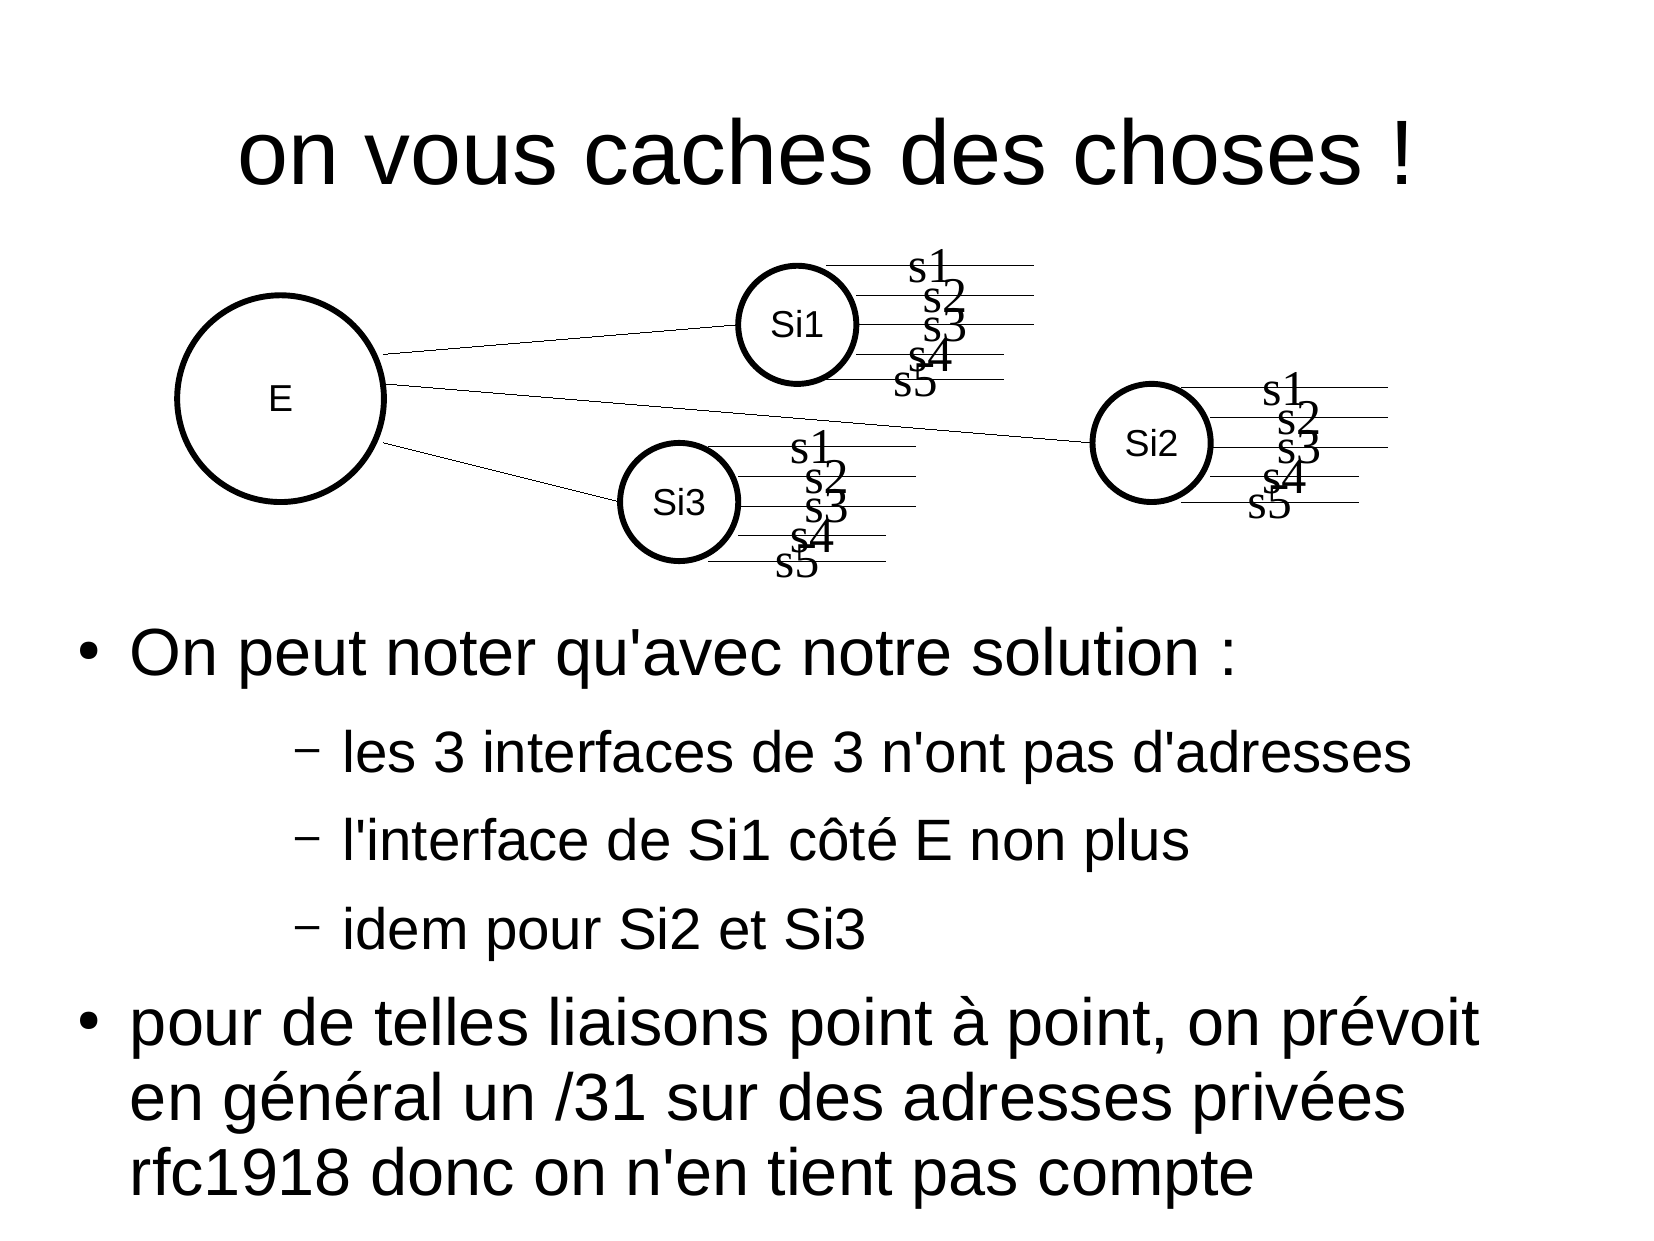

# on vous caches des choses !
Si1
s1
E
s2
s3
s4
s5
Si2
s1
s2
Si3
s1
s3
s2
s4
s5
s3
s4
s5
On peut noter qu'avec notre solution :
les 3 interfaces de 3 n'ont pas d'adresses
l'interface de Si1 côté E non plus
idem pour Si2 et Si3
pour de telles liaisons point à point, on prévoit en général un /31 sur des adresses privées rfc1918 donc on n'en tient pas compte